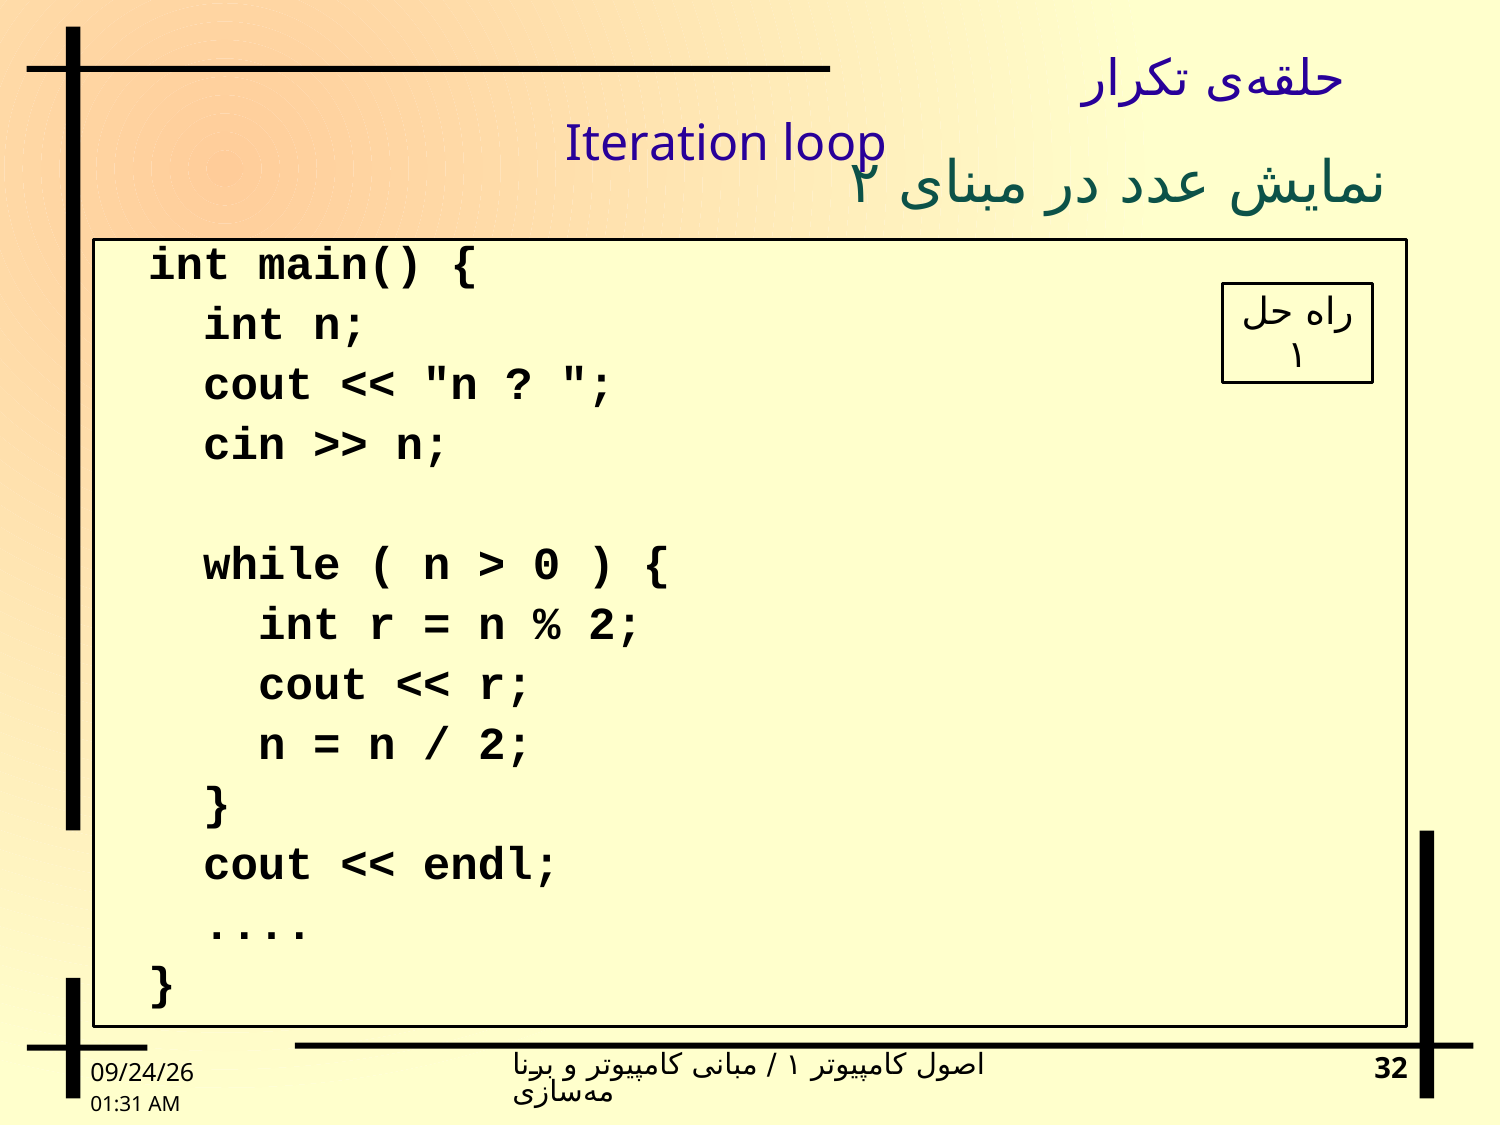

حلقه‌ی تکرار Iteration loop
نمایش عدد در مبنای ۲
# int main() {
 int n;
 cout << "n ? ";
 cin >> n;
 while ( n > 0 ) {
 int r = n % 2;
 cout << r;
 n = n / 2;
 }
 cout << endl;
 ....
}
راه حل ۱
اصول کامپیوتر ۱ / مبانی کامپیوتر و برنامه‌سازی
32